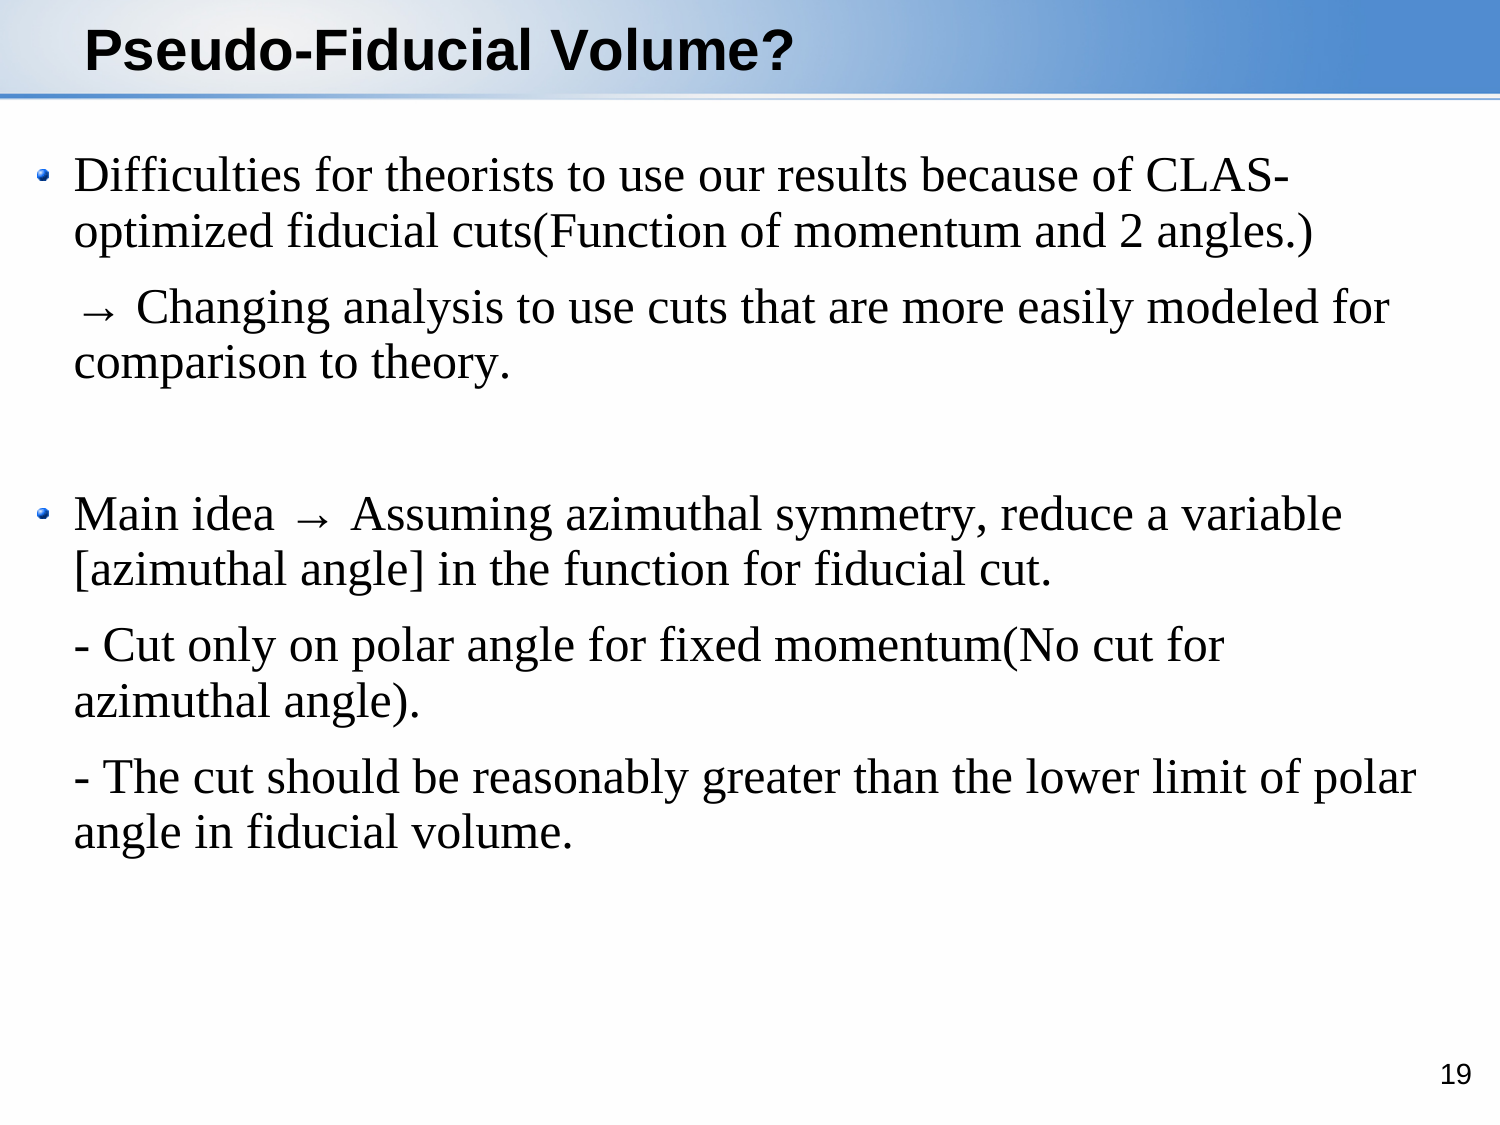

Pseudo-Fiducial Volume?
# Difficulties for theorists to use our results because of CLAS-optimized fiducial cuts(Function of momentum and 2 angles.)
→ Changing analysis to use cuts that are more easily modeled for comparison to theory.
Main idea → Assuming azimuthal symmetry, reduce a variable [azimuthal angle] in the function for fiducial cut.
- Cut only on polar angle for fixed momentum(No cut for azimuthal angle).
- The cut should be reasonably greater than the lower limit of polar angle in fiducial volume.